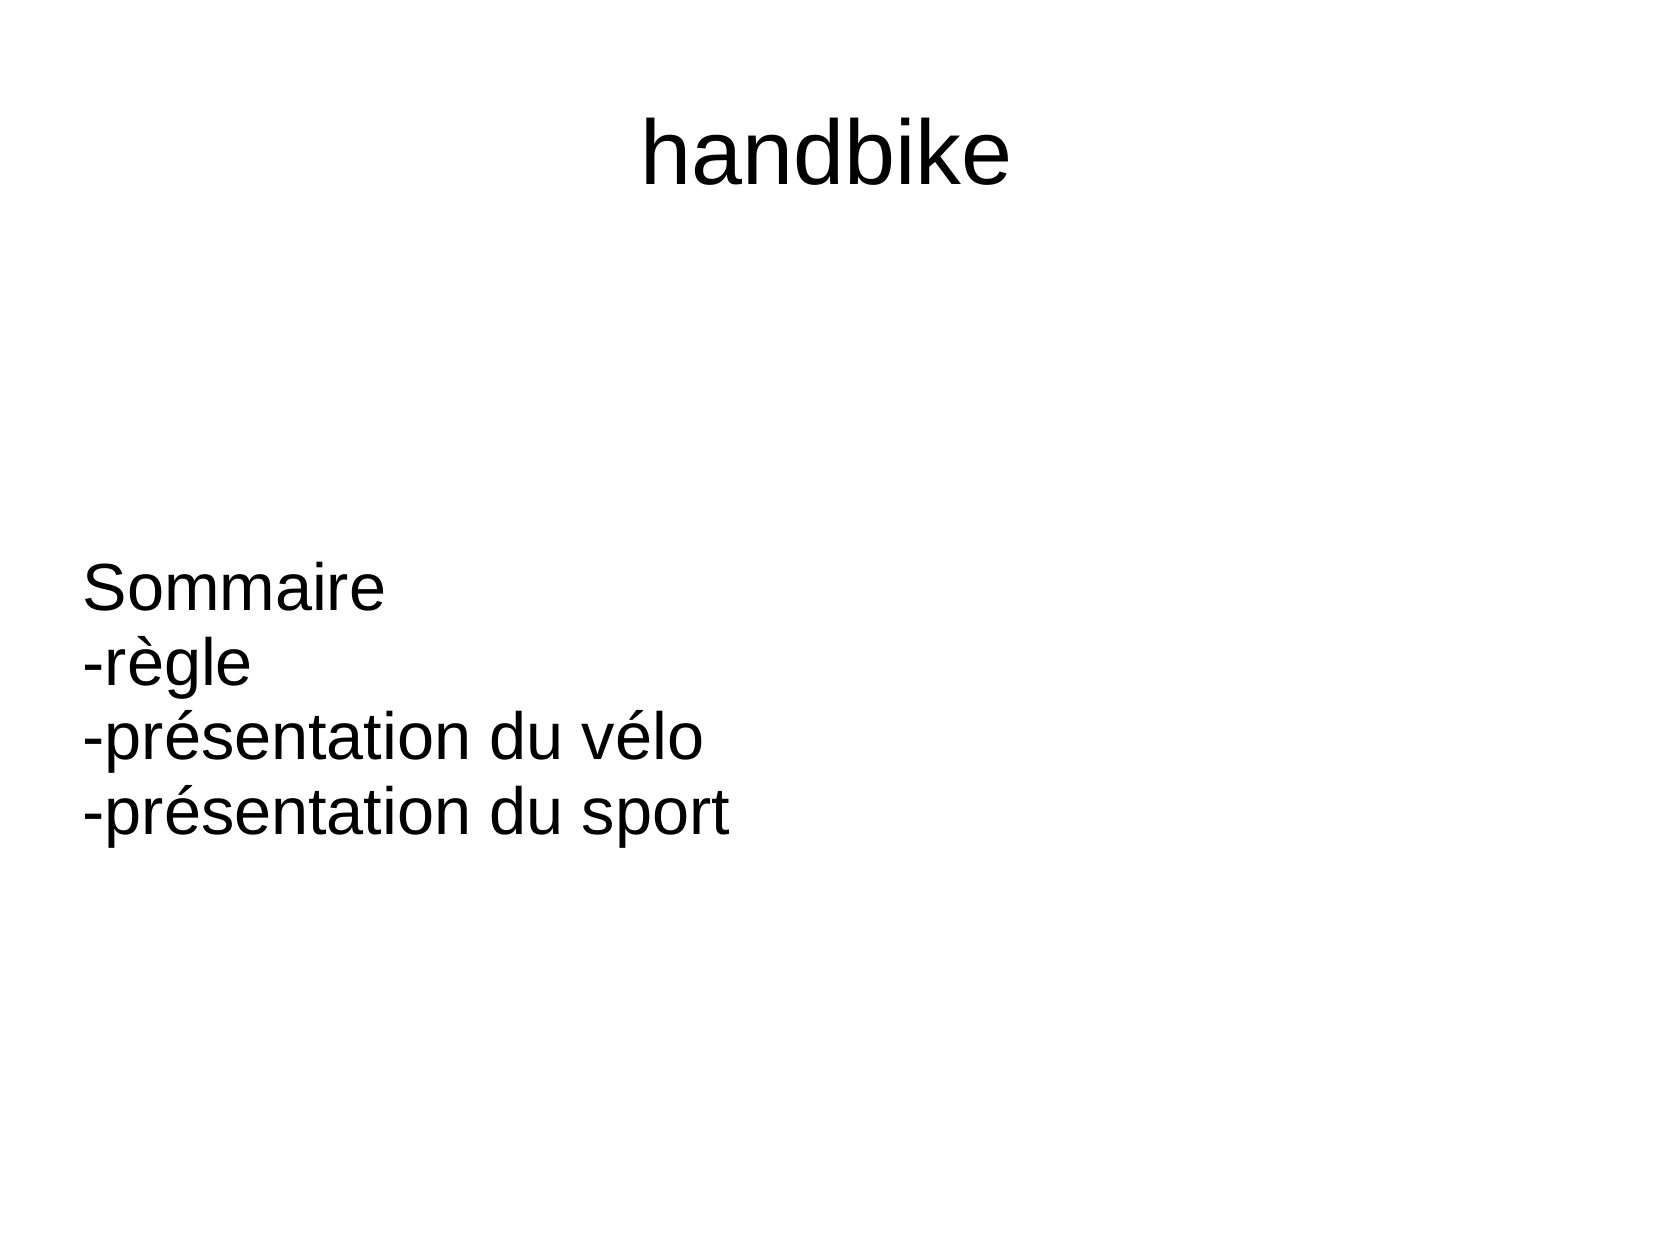

# handbike
Sommaire
-règle
-présentation du vélo
-présentation du sport